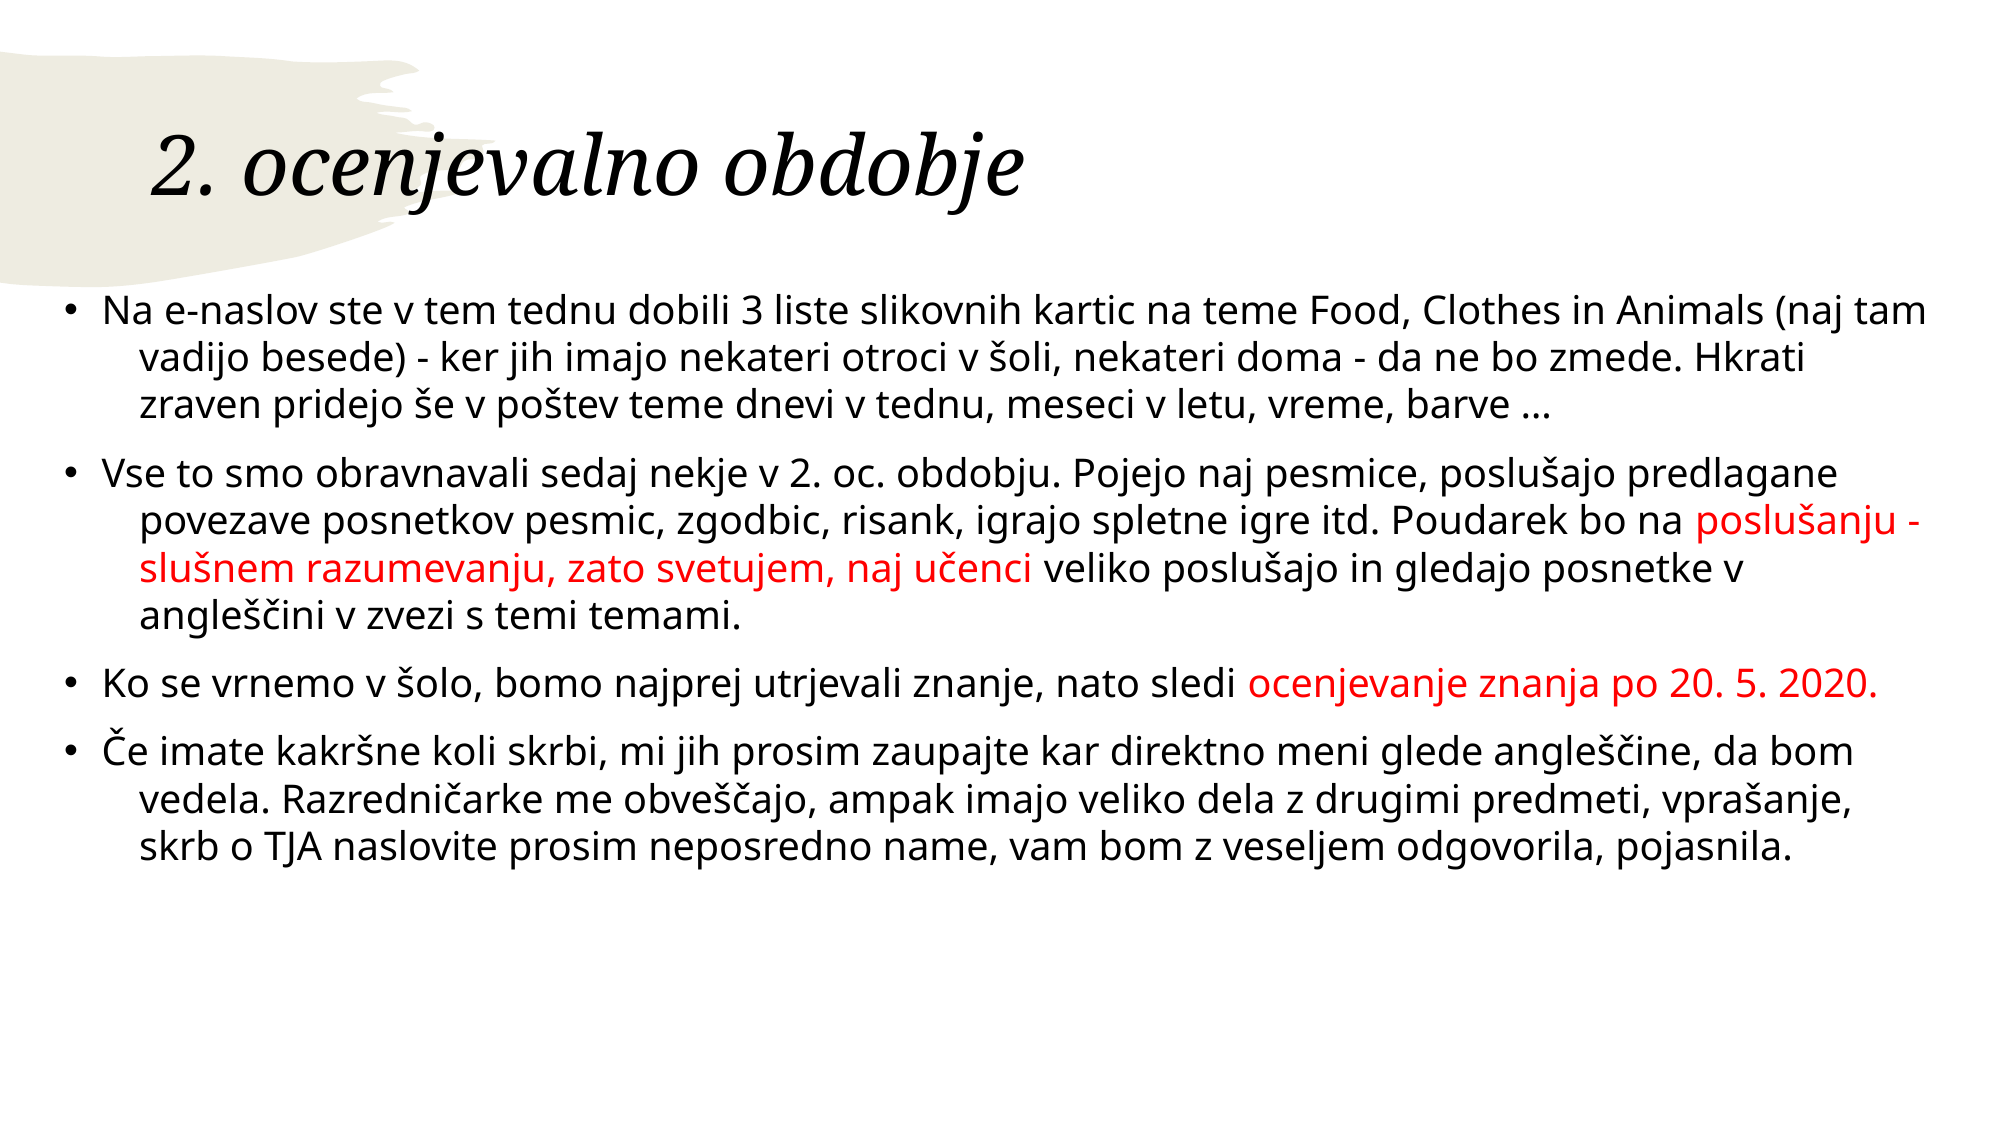

# 2. ocenjevalno obdobje
Na e-naslov ste v tem tednu dobili 3 liste slikovnih kartic na teme Food, Clothes in Animals (naj tam vadijo besede) - ker jih imajo nekateri otroci v šoli, nekateri doma - da ne bo zmede. Hkrati zraven pridejo še v poštev teme dnevi v tednu, meseci v letu, vreme, barve …
Vse to smo obravnavali sedaj nekje v 2. oc. obdobju. Pojejo naj pesmice, poslušajo predlagane povezave posnetkov pesmic, zgodbic, risank, igrajo spletne igre itd. Poudarek bo na poslušanju - slušnem razumevanju, zato svetujem, naj učenci veliko poslušajo in gledajo posnetke v angleščini v zvezi s temi temami.
Ko se vrnemo v šolo, bomo najprej utrjevali znanje, nato sledi ocenjevanje znanja po 20. 5. 2020.
Če imate kakršne koli skrbi, mi jih prosim zaupajte kar direktno meni glede angleščine, da bom vedela. Razredničarke me obveščajo, ampak imajo veliko dela z drugimi predmeti, vprašanje, skrb o TJA naslovite prosim neposredno name, vam bom z veseljem odgovorila, pojasnila.